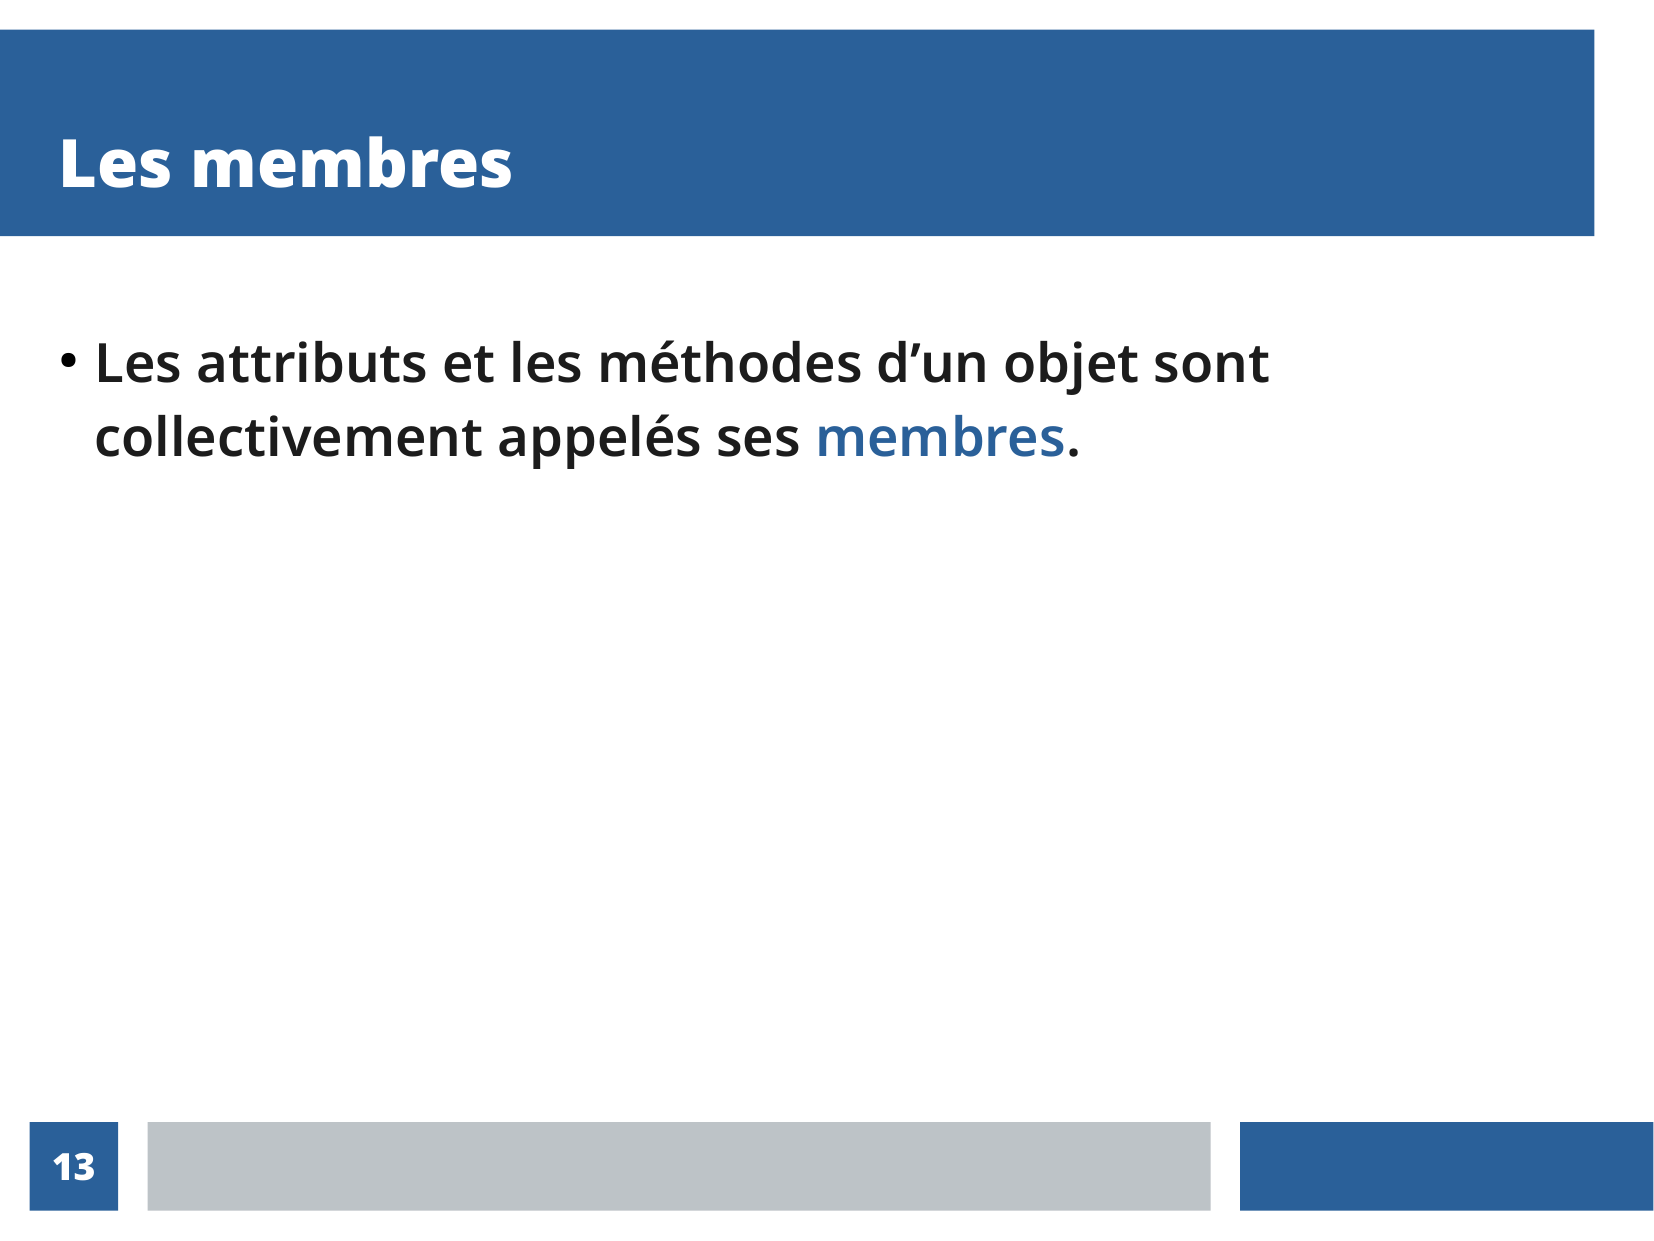

# Les membres
Les attributs et les méthodes d’un objet sont collectivement appelés ses membres.
13